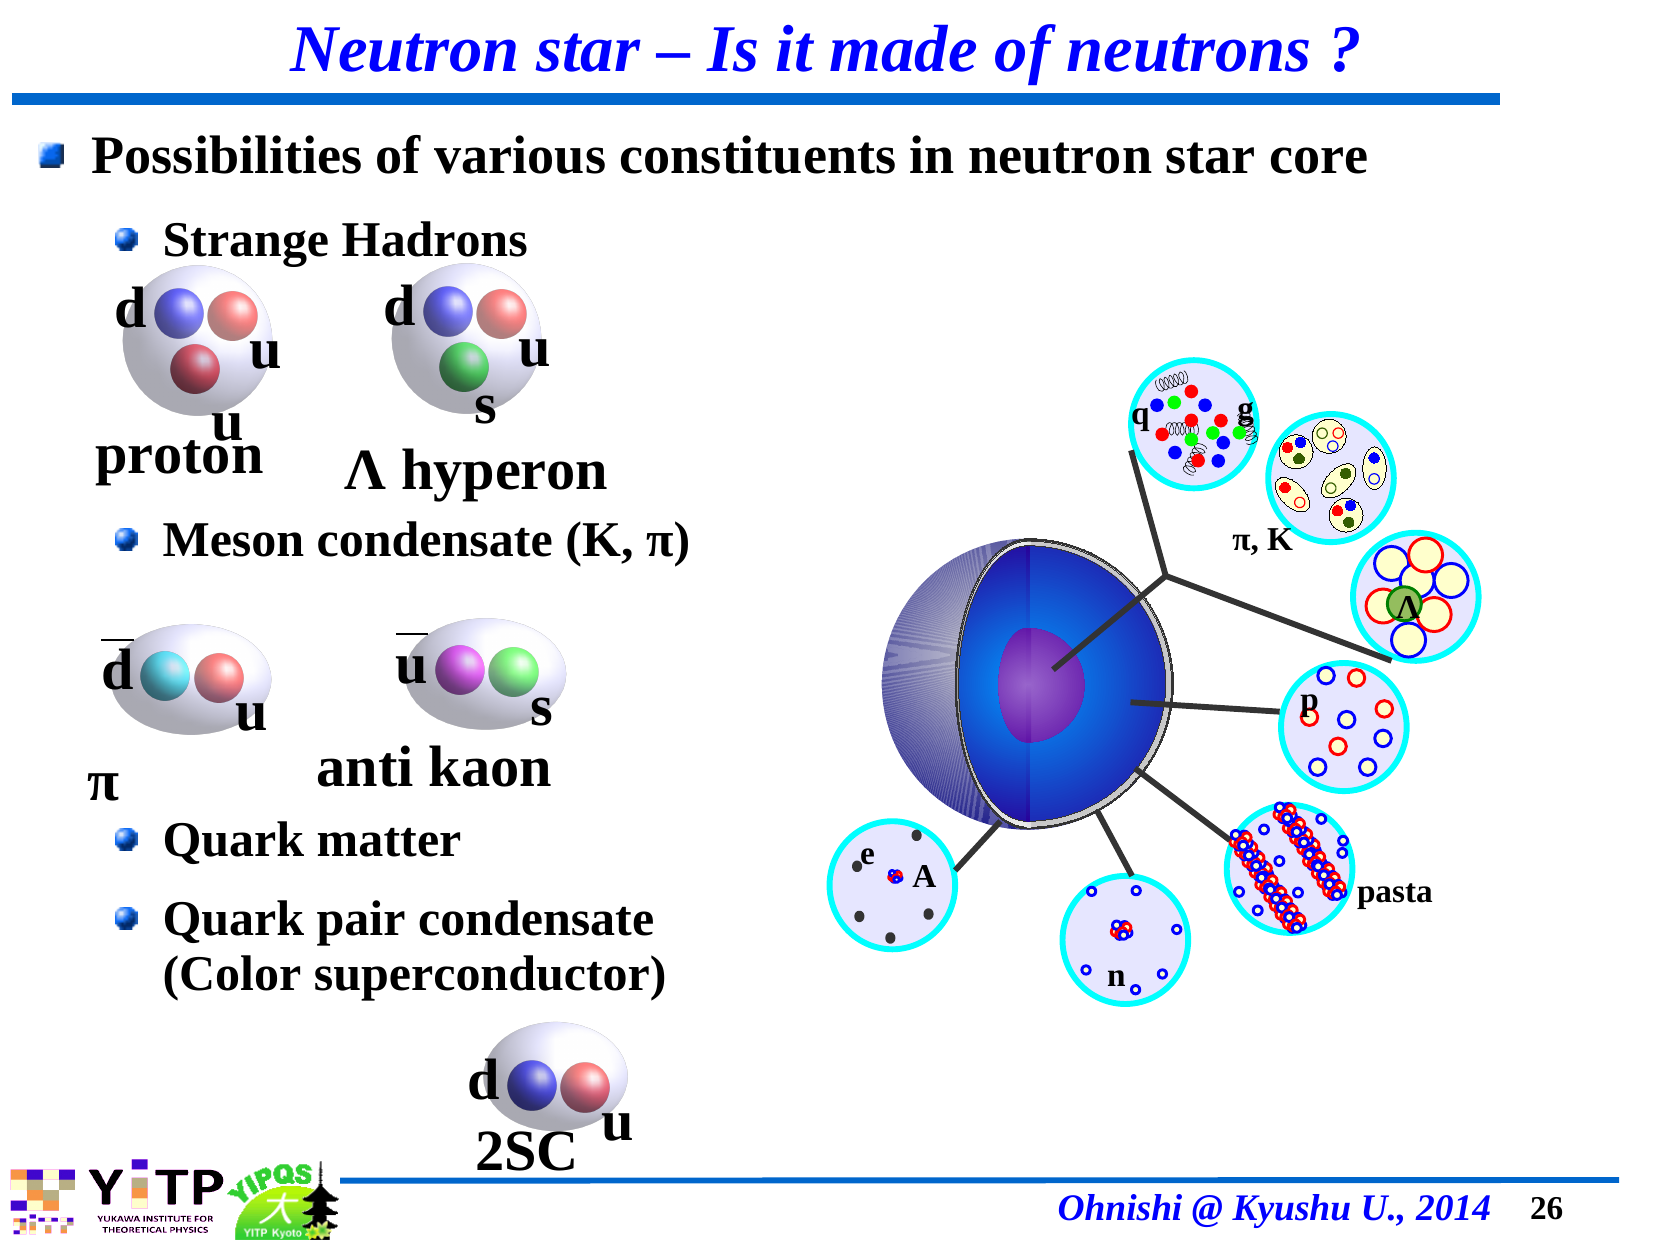

# Neutron star – Is it made of neutrons ?
Possibilities of various constituents in neutron star core
Strange Hadrons
Meson condensate (K, π)
Quark matter
Quark pair condensate
(Color superconductor)
d
u
s
Λ hyperon
d
u
u
proton
g
q
π, K
Λ
p
pasta
e
A
n
u
s
anti kaon
d
u
π
d
u
2SC